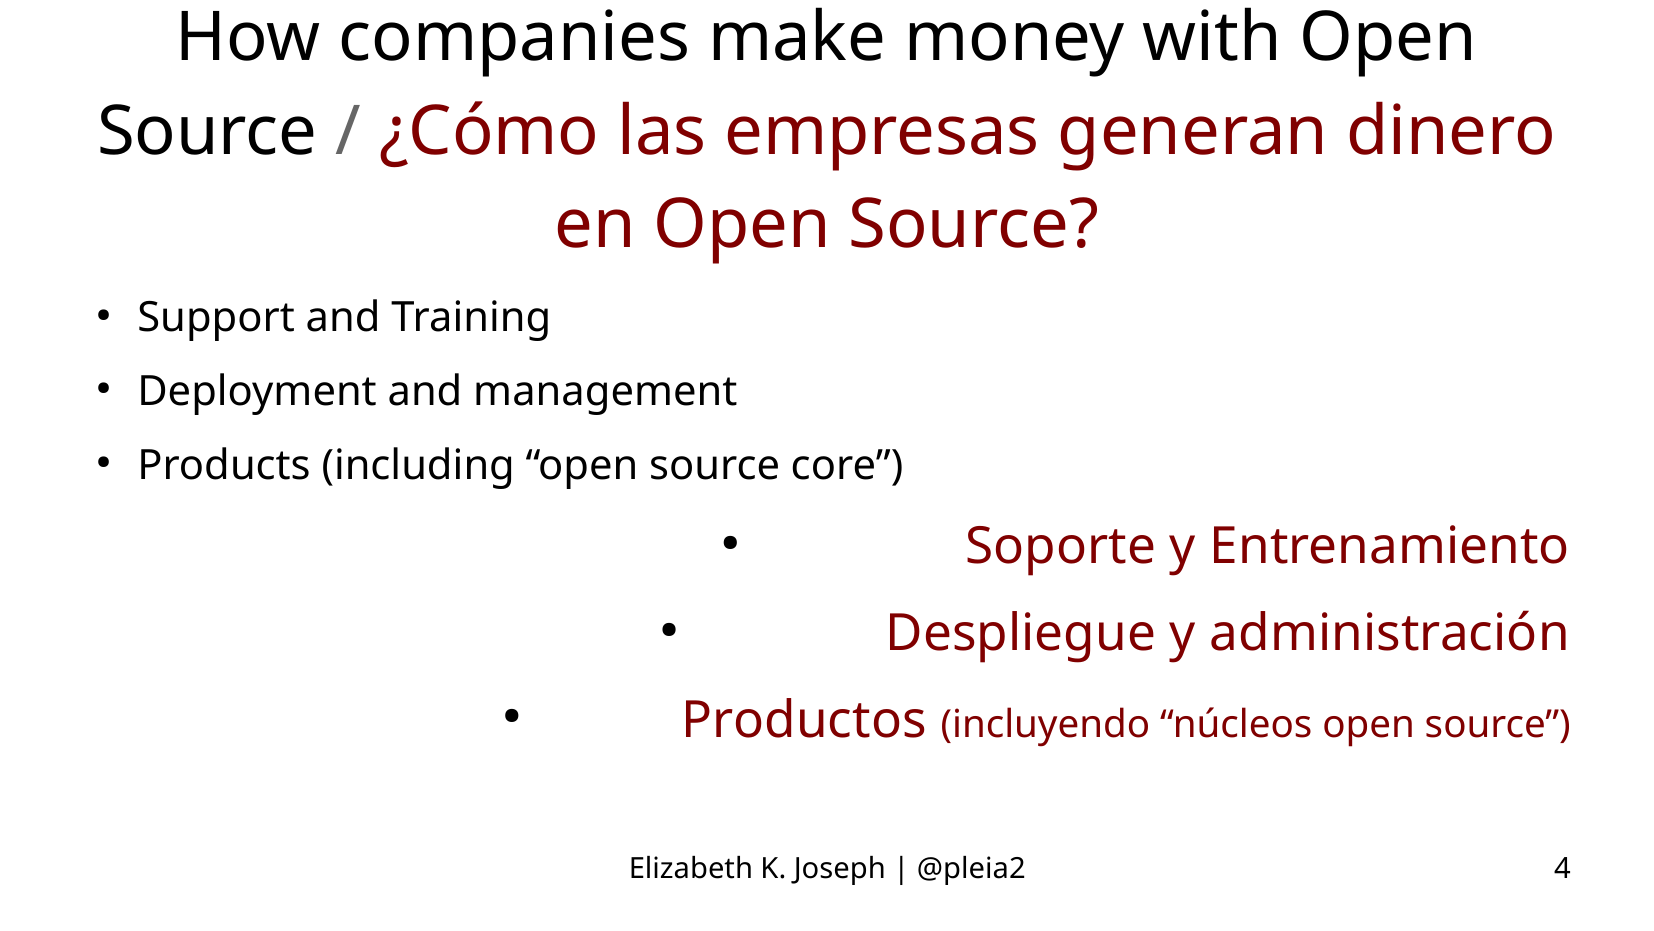

# How companies make money with Open Source / ¿Cómo las empresas generan dinero en Open Source?
Support and Training
Deployment and management
Products (including “open source core”)
Soporte y Entrenamiento
Despliegue y administración
Productos (incluyendo “núcleos open source”)
Elizabeth K. Joseph | @pleia2
4